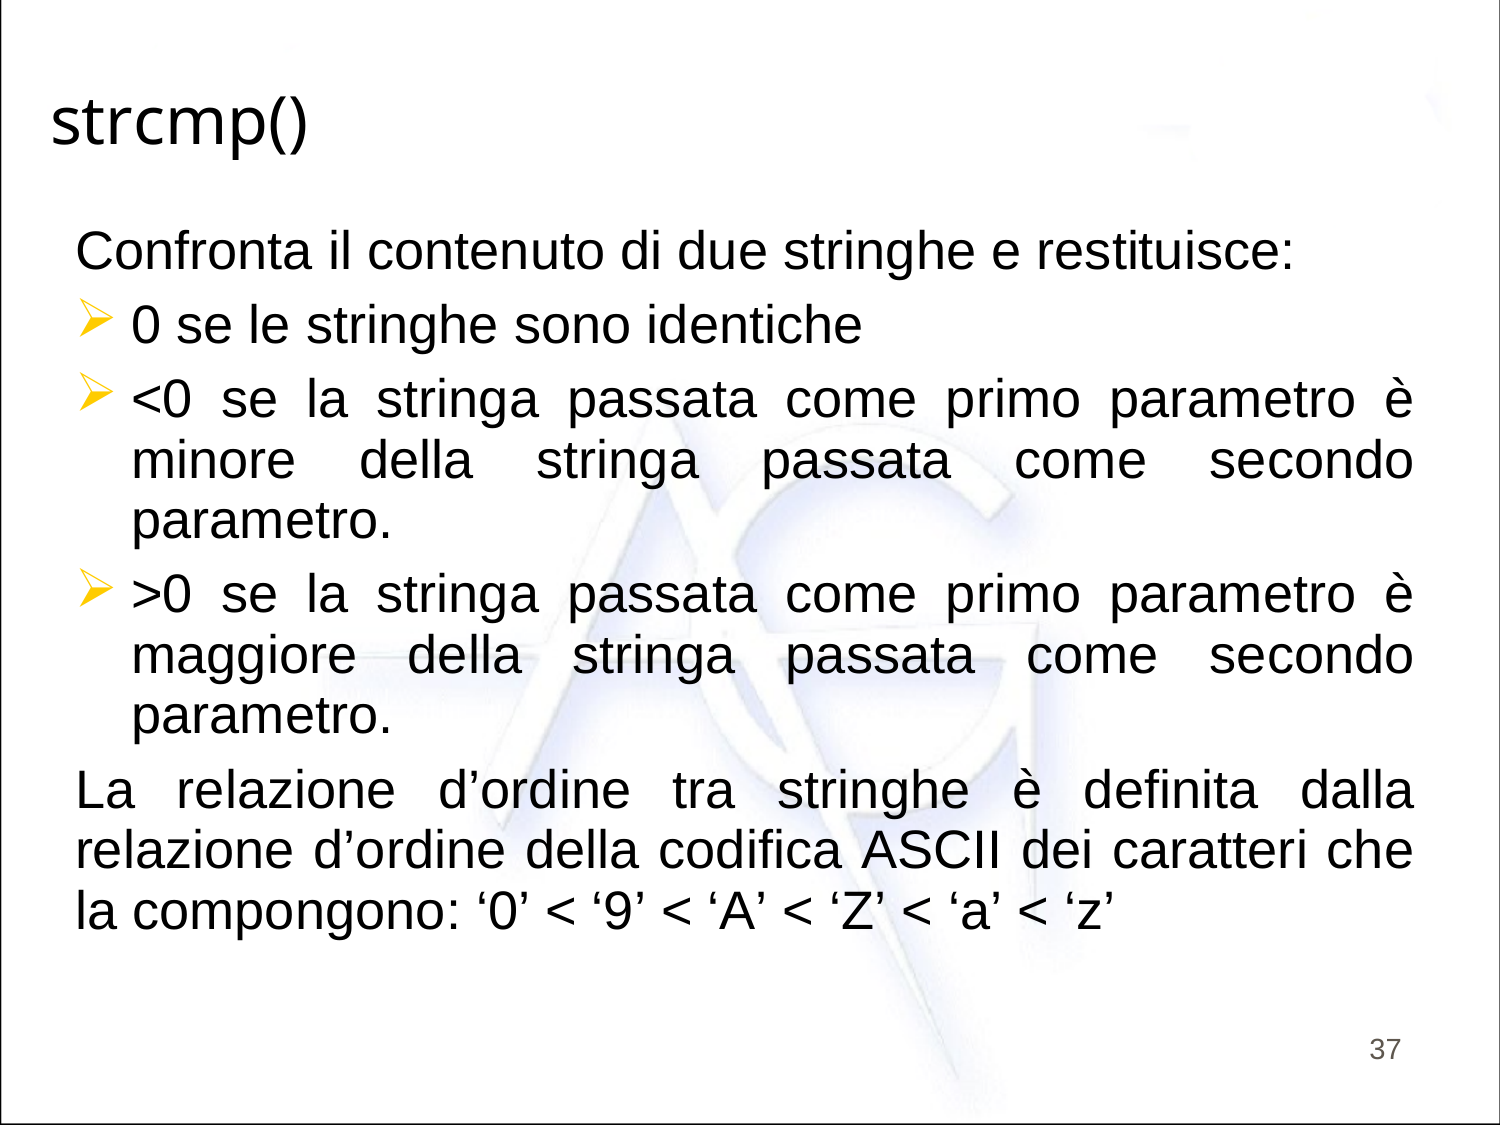

# strcmp()
Confronta il contenuto di due stringhe e restituisce:
0 se le stringhe sono identiche
<0 se la stringa passata come primo parametro è minore della stringa passata come secondo parametro.
>0 se la stringa passata come primo parametro è maggiore della stringa passata come secondo parametro.
La relazione d’ordine tra stringhe è definita dalla relazione d’ordine della codifica ASCII dei caratteri che la compongono: ‘0’ < ‘9’ < ‘A’ < ‘Z’ < ‘a’ < ‘z’
37